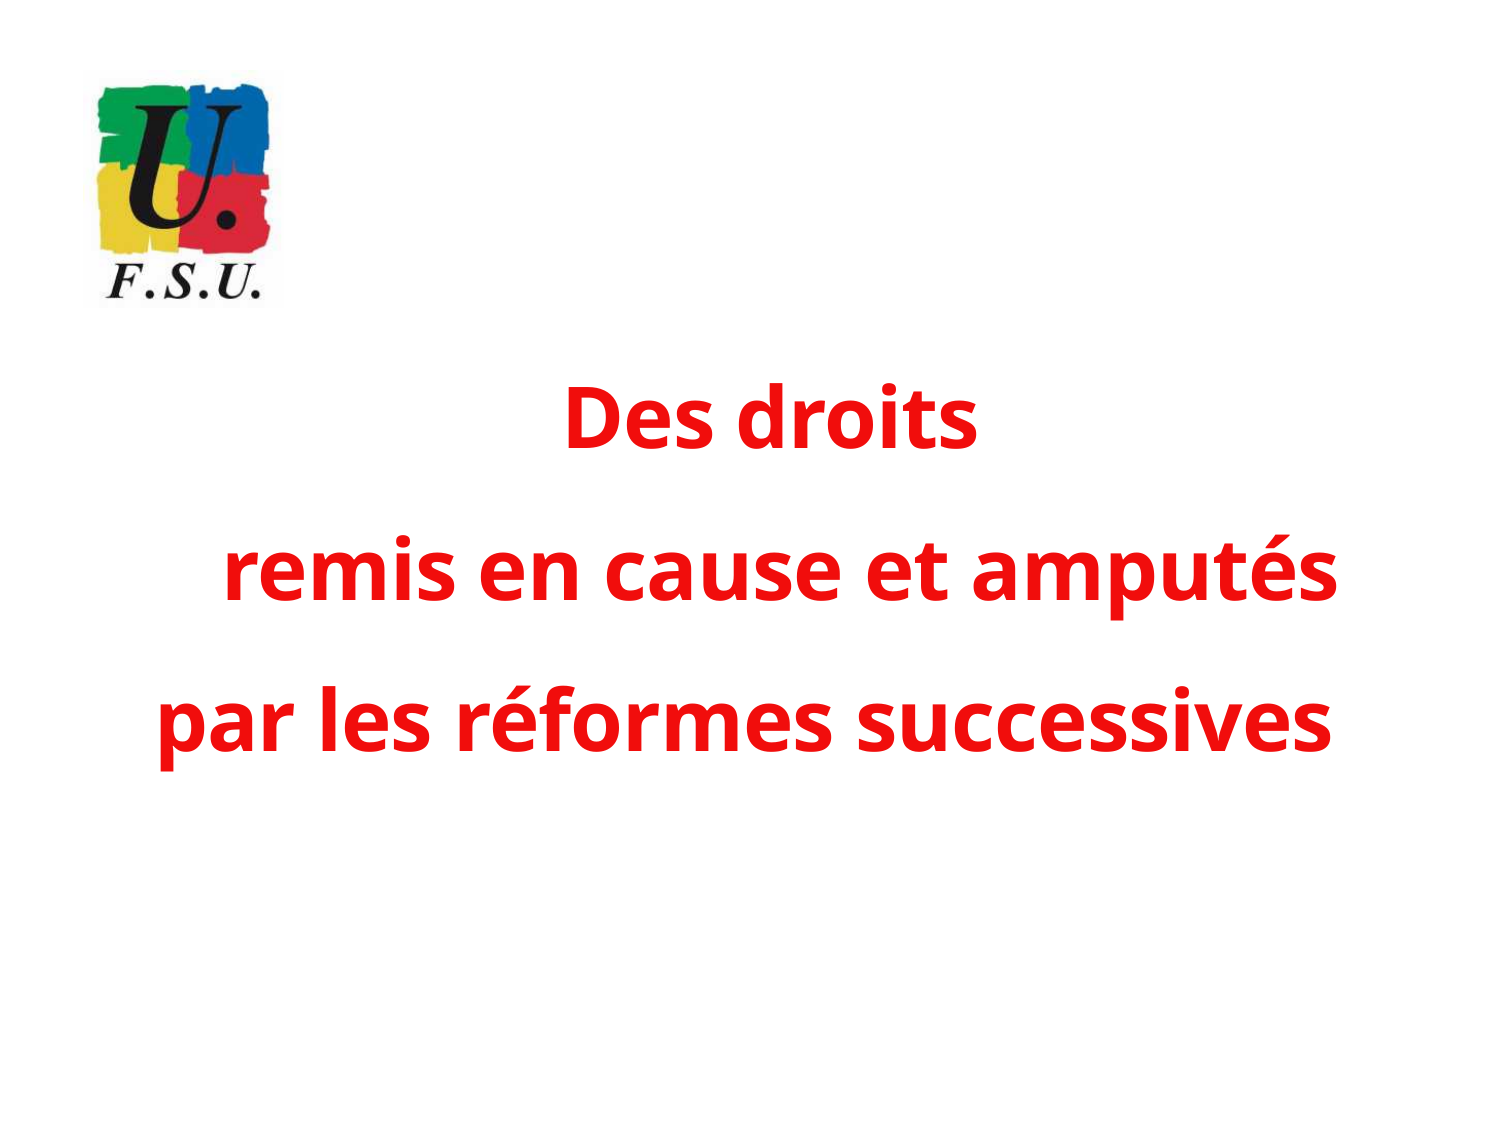

Des droits
remis en cause et amputés
par les réformes successives